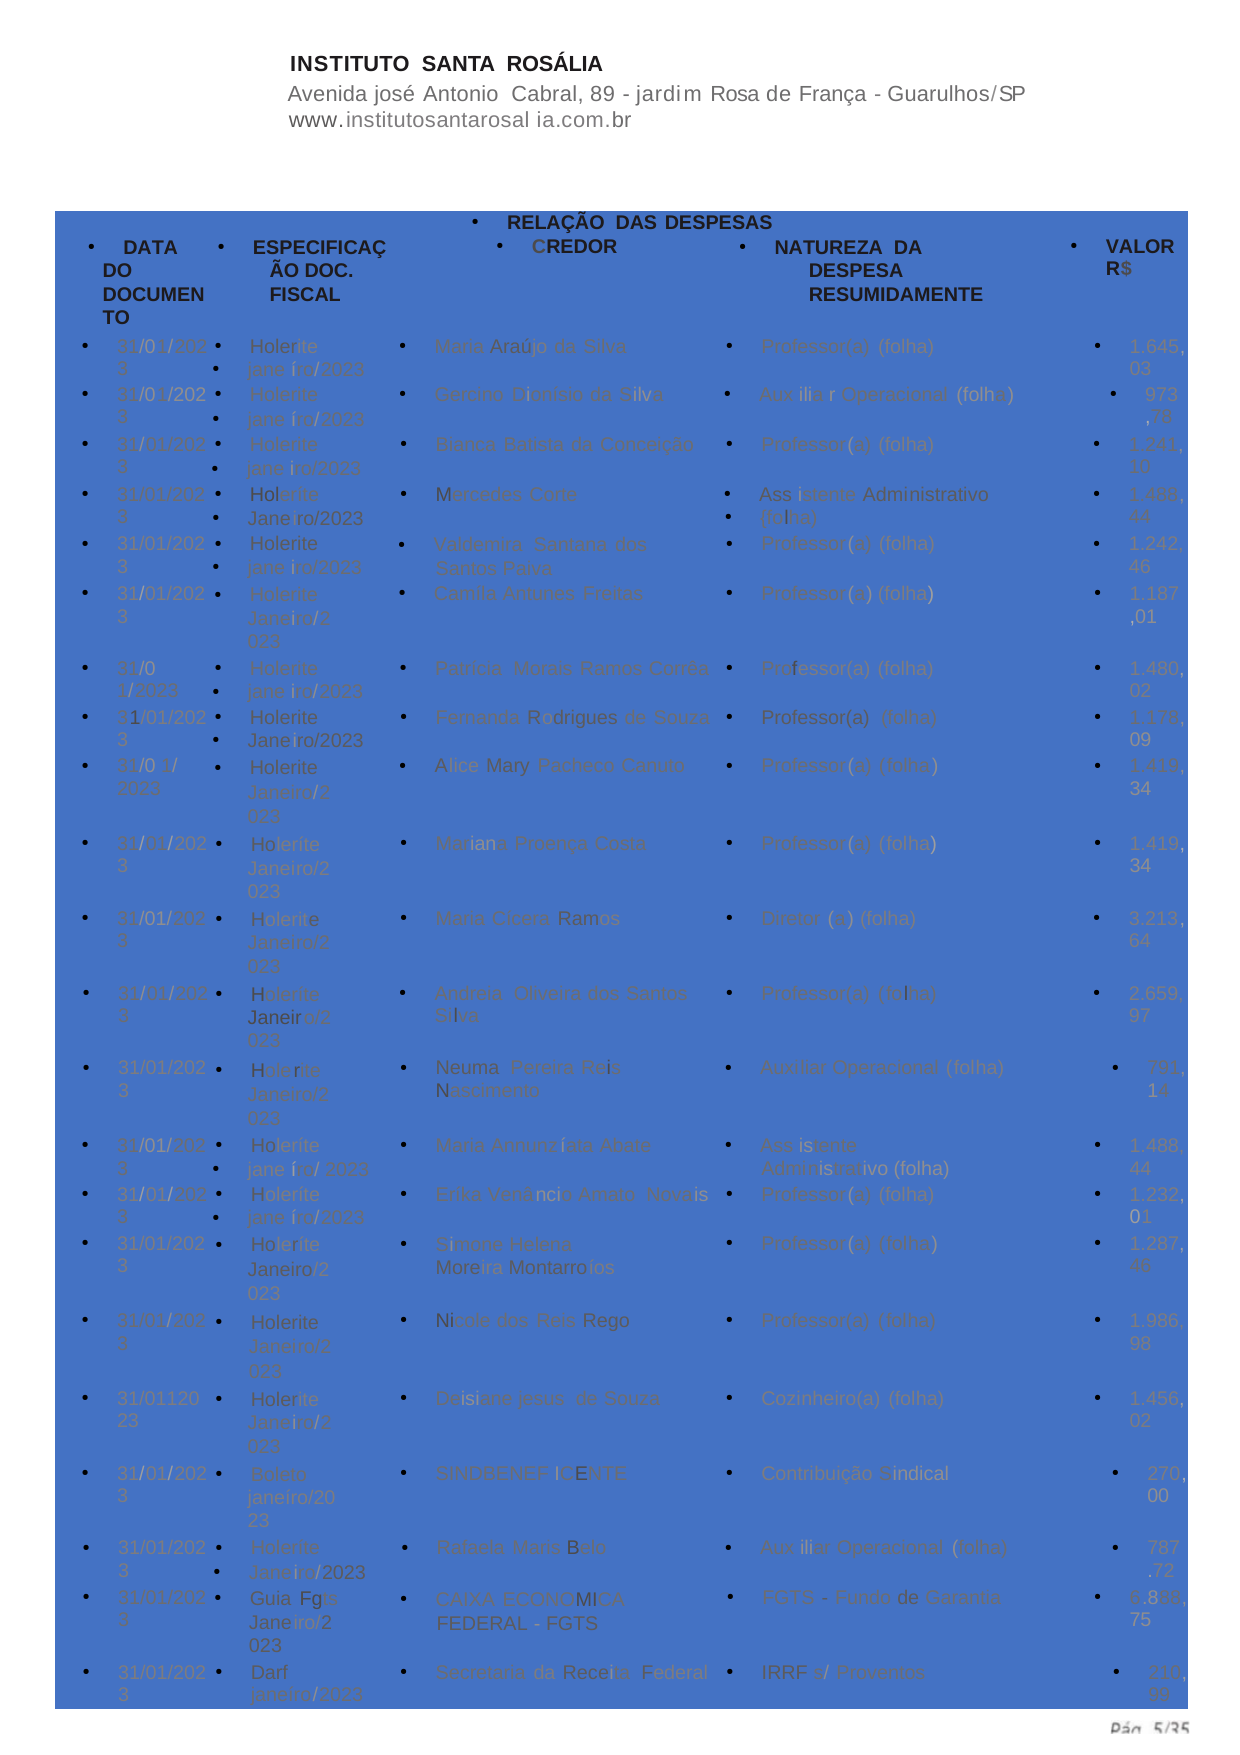

INSTITUTO SANTA ROSÁLIA
Avenida josé Antonio Cabral,89 - jardim Rosa de França - Guarulhos/SP www.institutosantarosal ia.com.br
| RELAÇÃO DAS DESPESAS | | | | |
| --- | --- | --- | --- | --- |
| DATA DO DOCUMENTO | ESPECIFICAÇÃO DOC. FISCAL | CREDOR | NATUREZA DA DESPESA RESUMIDAMENTE | VALOR R$ |
| 31/01/2023 | Holerite jane íro/2023 | Maria Araújo da Silva | Professor(a) (folha) | 1.645,03 |
| 31/01/2023 | Holerite jane íro/2023 | Gercino Dionísio da Silva | Aux ilia r Operacional (folha) | 973 ,78 |
| 31/01/2023 | Holerite jane iro/2023 | Bianca Batista da Conceição | Professor(a) (folha) | 1.241,10 |
| 31/01/2023 | Holeríte Janeiro/2023 | Mercedes Corte | Ass istente Administrativo {folha) | 1.488,44 |
| 31/01/2023 | Holerite jane iro/2023 | Valdemira Santana dos Santos Paiva | Professor(a) (folha) | 1.242,46 |
| 31/01/2023 | Holerite Janeiro/2023 | Camíla Antunes Freitas | Professor(a) (folha) | 1.187 ,01 |
| 31/0 1/2023 | Holerite jane iro/2023 | Patrícia Morais Ramos Corrêa | Professor(a) (folha) | 1.480,02 |
| 31/01/2023 | Holerite Janeiro/2023 | Fernanda Rodrigues de Souza | Professor(a) (folha) | 1.178,09 |
| 31/0 1/ 2023 | Holerite Janeiro/2023 | Alice Mary Pacheco Canuto | Professor(a) (folha) | 1.419,34 |
| 31/01/2023 | Holeríte Janeiro/2023 | Mariana Proença Costa | Professor(a) (folha) | 1.419,34 |
| 31/01/2023 | Holerite Janeiro/2023 | Maria Cícera Ramos | Diretor (a) (folha) | 3.213,64 |
| 31/01/2023 | Holeríte Janeiro/2023 | Andreia Oliveira dos Santos Silva | Professor(a) (folha) | 2.659,97 |
| 31/01/2023 | Holerite Janeiro/2023 | Neuma Pereira Reis Nascimento | Auxiliar Operacional (folha) | 791,14 |
| 31/01/2023 | Holeríte jane íro/ 2023 | Maria Annunzíata Abate | Ass istente Administrativo (folha) | 1.488,44 |
| 31/01/2023 | Holeríte jane íro/2023 | Eríka Venâncio Amato Novais | Professor(a) (folha) | 1.232,01 |
| 31/01/2023 | Holeríte Janeiro/2023 | Simone Helena Moreira Montarroíos | Professor(a) (folha) | 1.287,46 |
| 31/01/2023 | Holerite Janeiro/2023 | Nicole dos Reis Rego | Professor(a) (folha) | 1.986,98 |
| 31/0112023 | Holerite Janeiro/2023 | Deisiane jesus de Souza | Cozinheiro(a) (folha) | 1.456,02 |
| 31/01/2023 | Boleto janeíro/2023 | SINDBENEF ICENTE | Contribuição Sindical | 270,00 |
| 31/01/2023 | Holeríte Janeiro/2023 | Rafaela Maris Belo | Aux iliar Operacional (folha) | 787 .72 |
| 31/01/2023 | Guia Fgts Janeiro/2023 | CAIXA ECONOMICA FEDERAL - FGTS | FGTS - Fundo de Garantia | 6.888,75 |
| 31/01/2023 | Darf janeíro/2023 | Secretaria da Receita Federal | IRRF s/ Proventos | 210,99 |